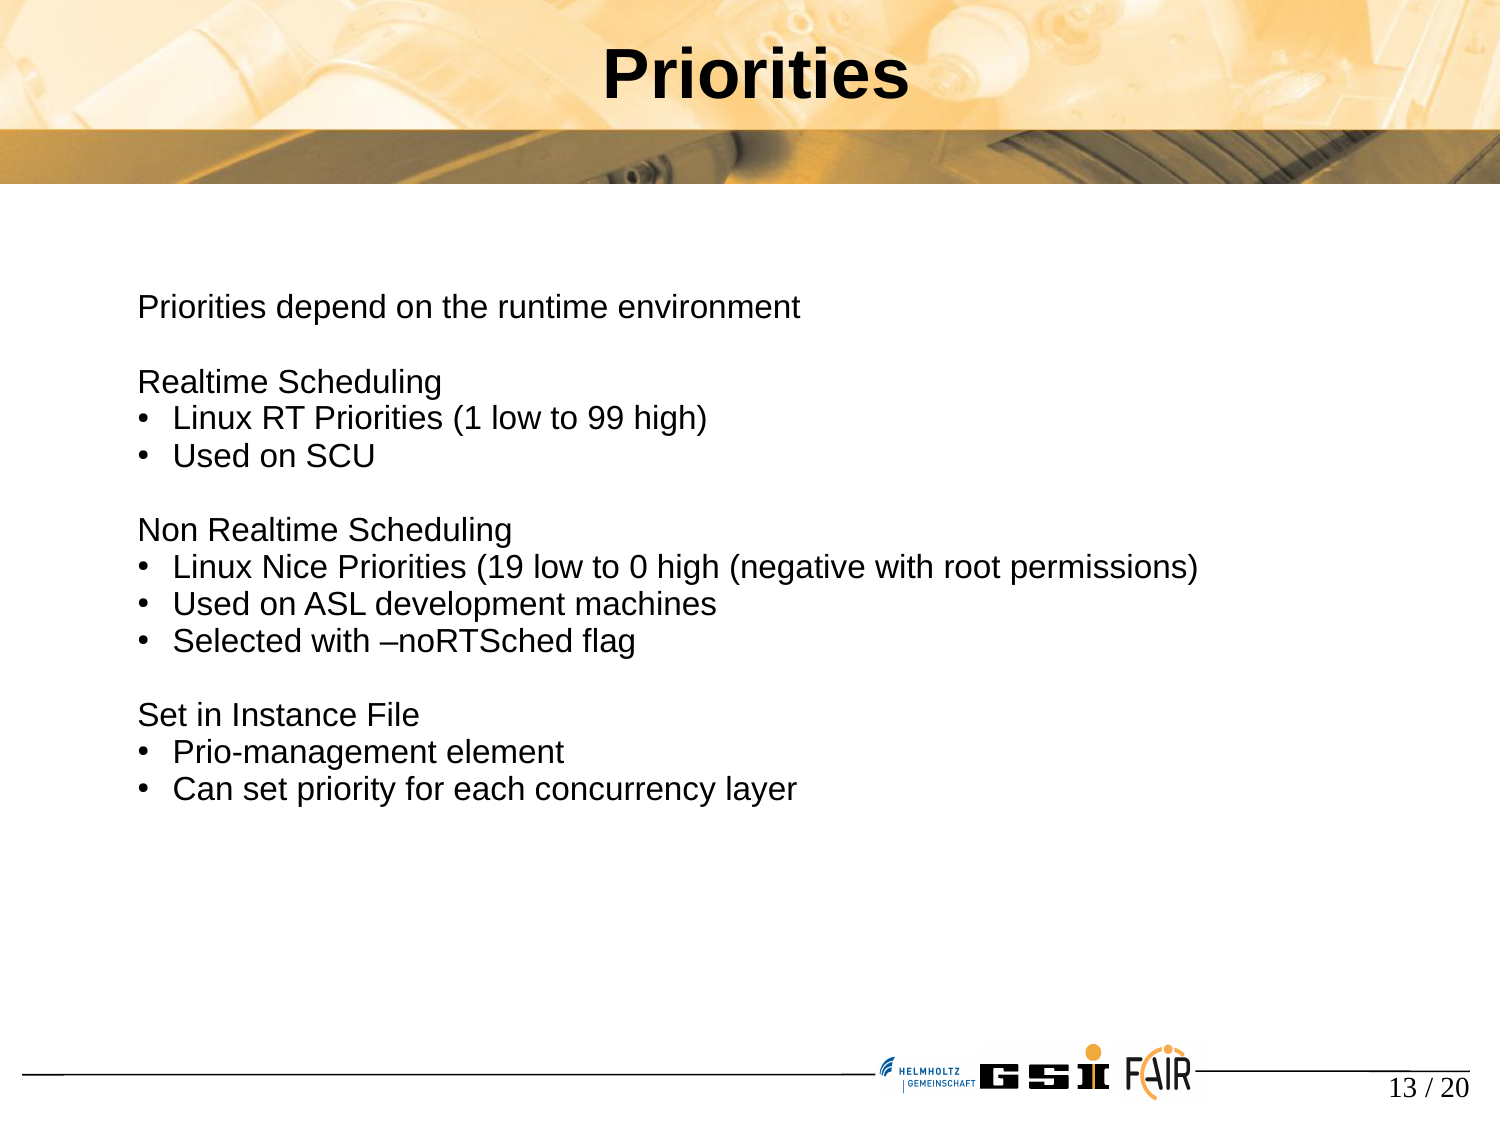

# Priorities
Priorities depend on the runtime environment
Realtime Scheduling
Linux RT Priorities (1 low to 99 high)
Used on SCU
Non Realtime Scheduling
Linux Nice Priorities (19 low to 0 high (negative with root permissions)
Used on ASL development machines
Selected with –noRTSched flag
Set in Instance File
Prio-management element
Can set priority for each concurrency layer
13